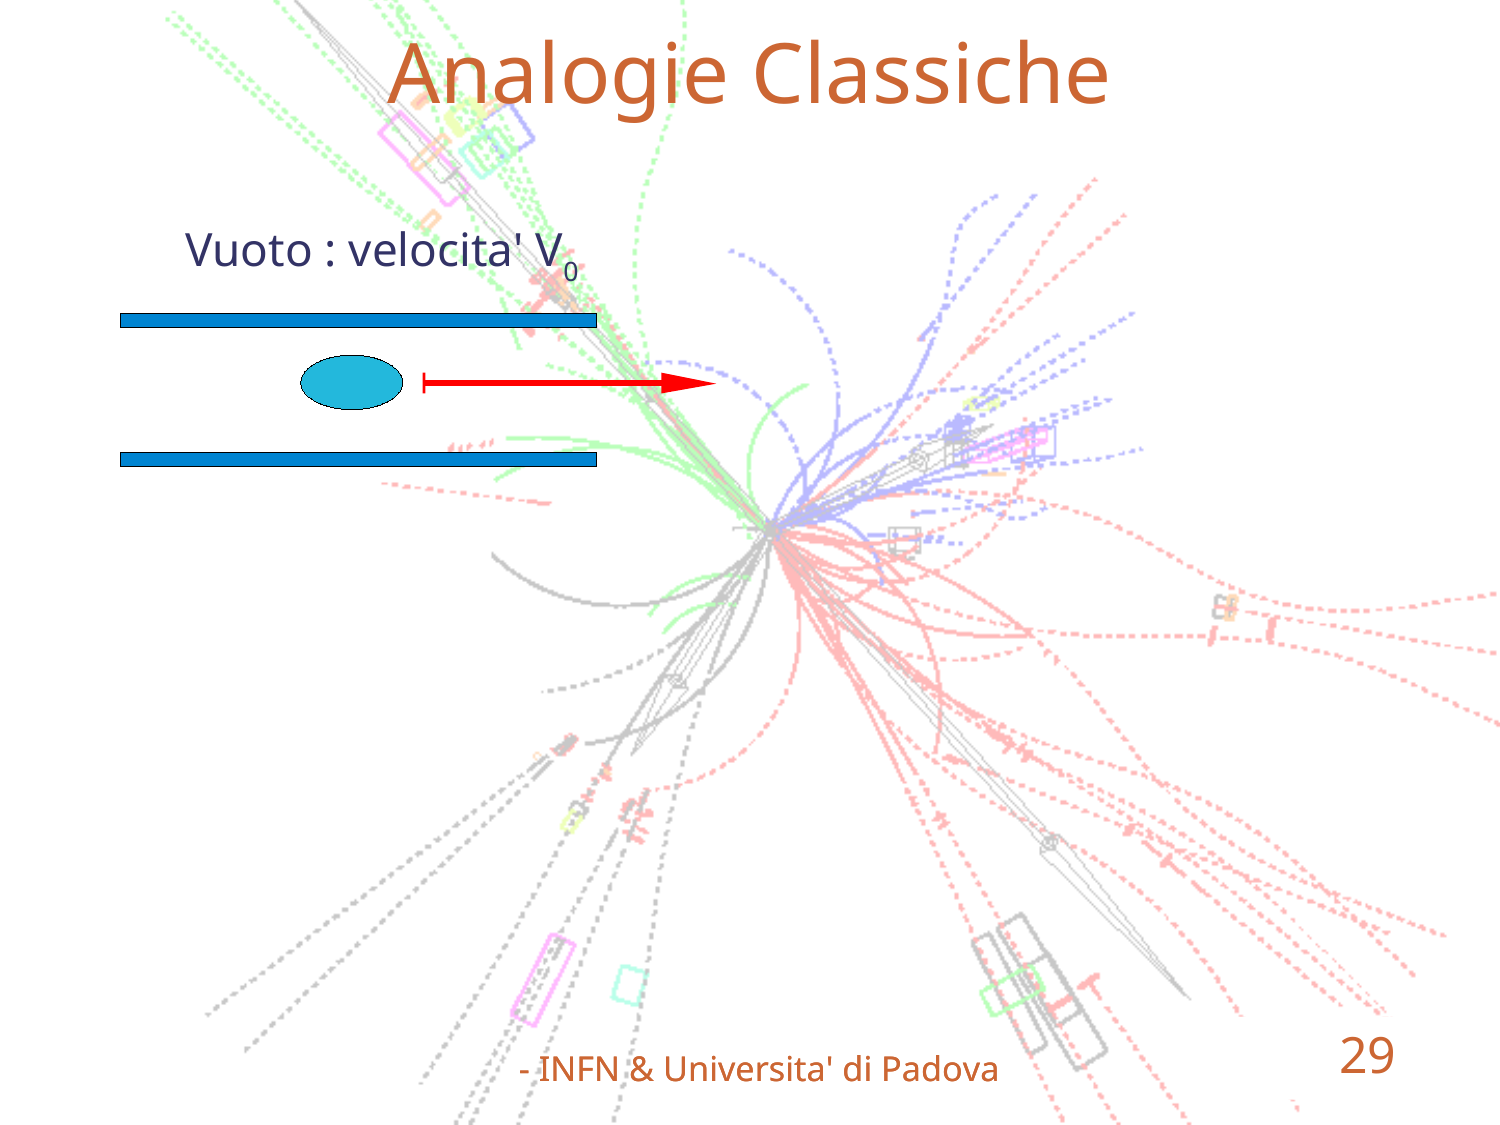

# Analogie Classiche
Vuoto : velocita' V0